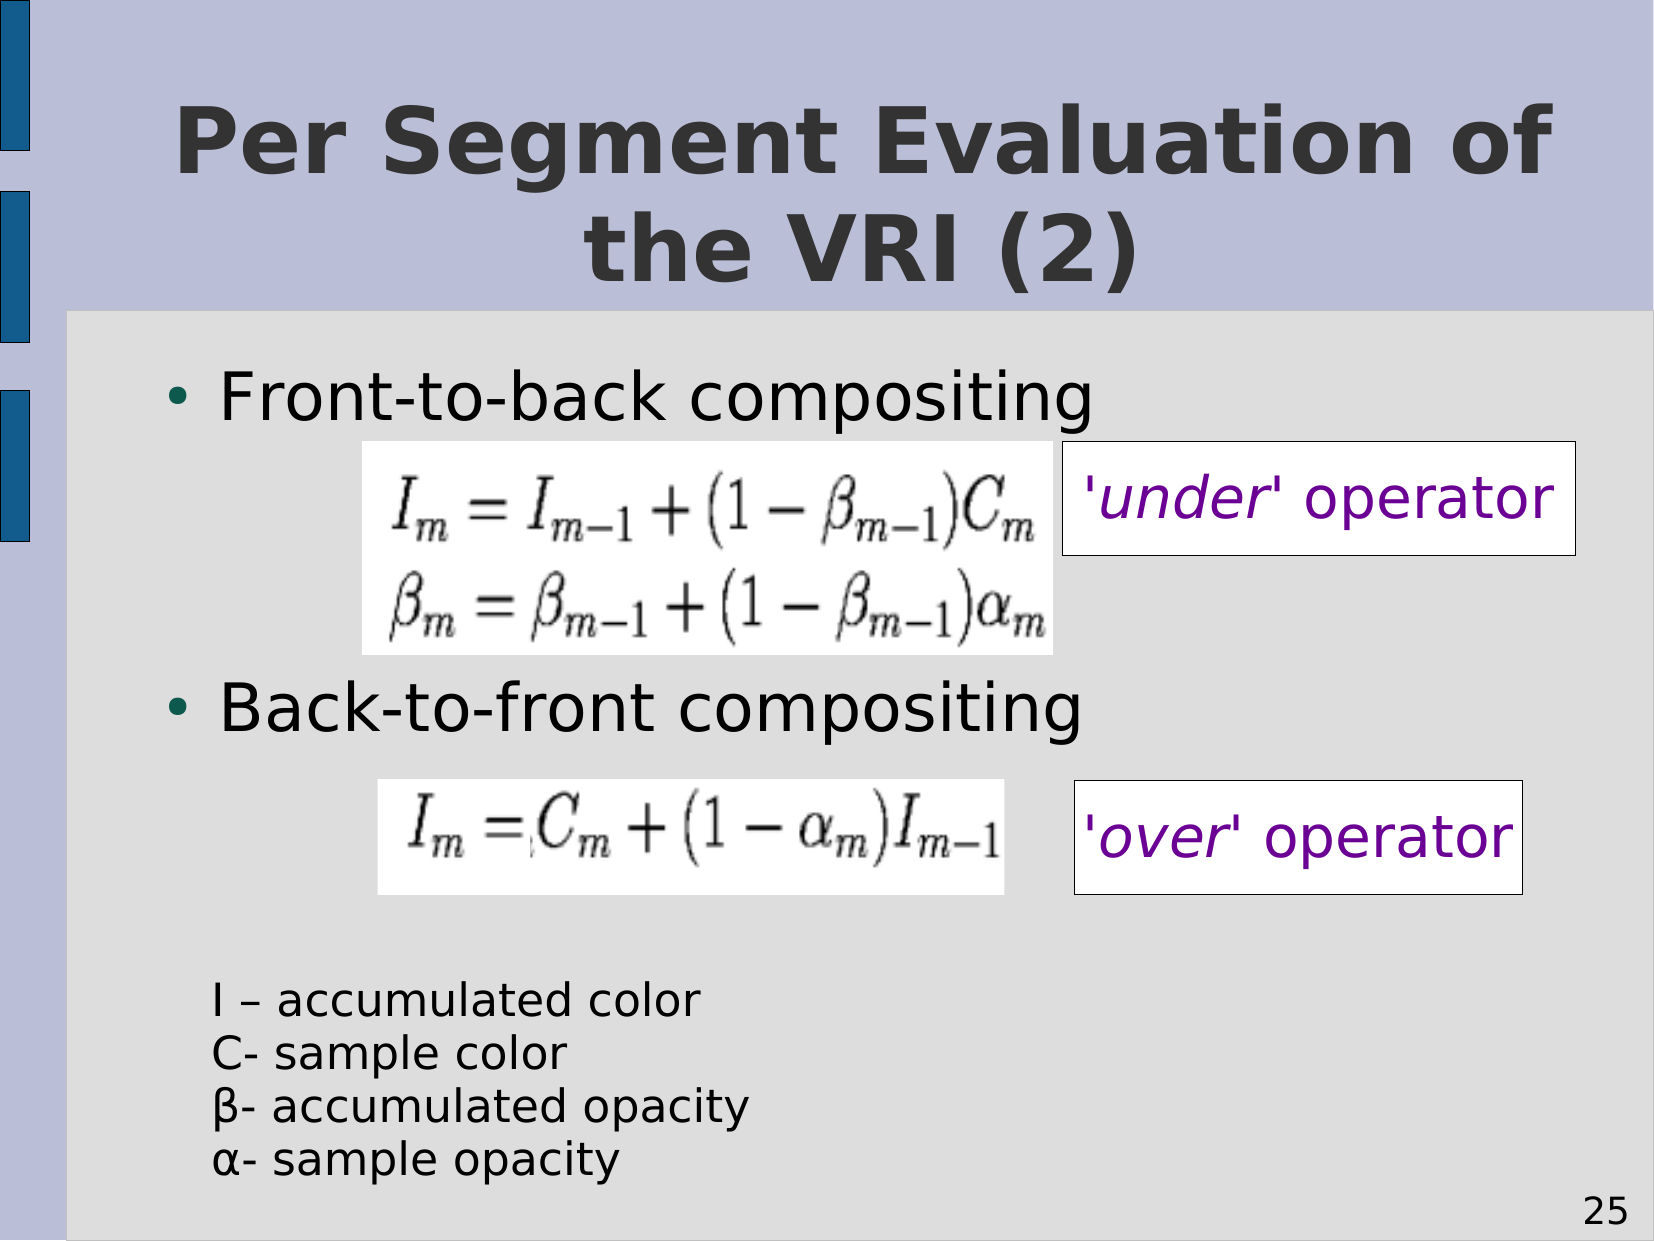

# Per Segment Evaluation of the VRI (2)
Front-to-back compositing
Back-to-front compositing
'under' operator
'over' operator
I – accumulated color
C- sample color
β- accumulated opacity
α- sample opacity